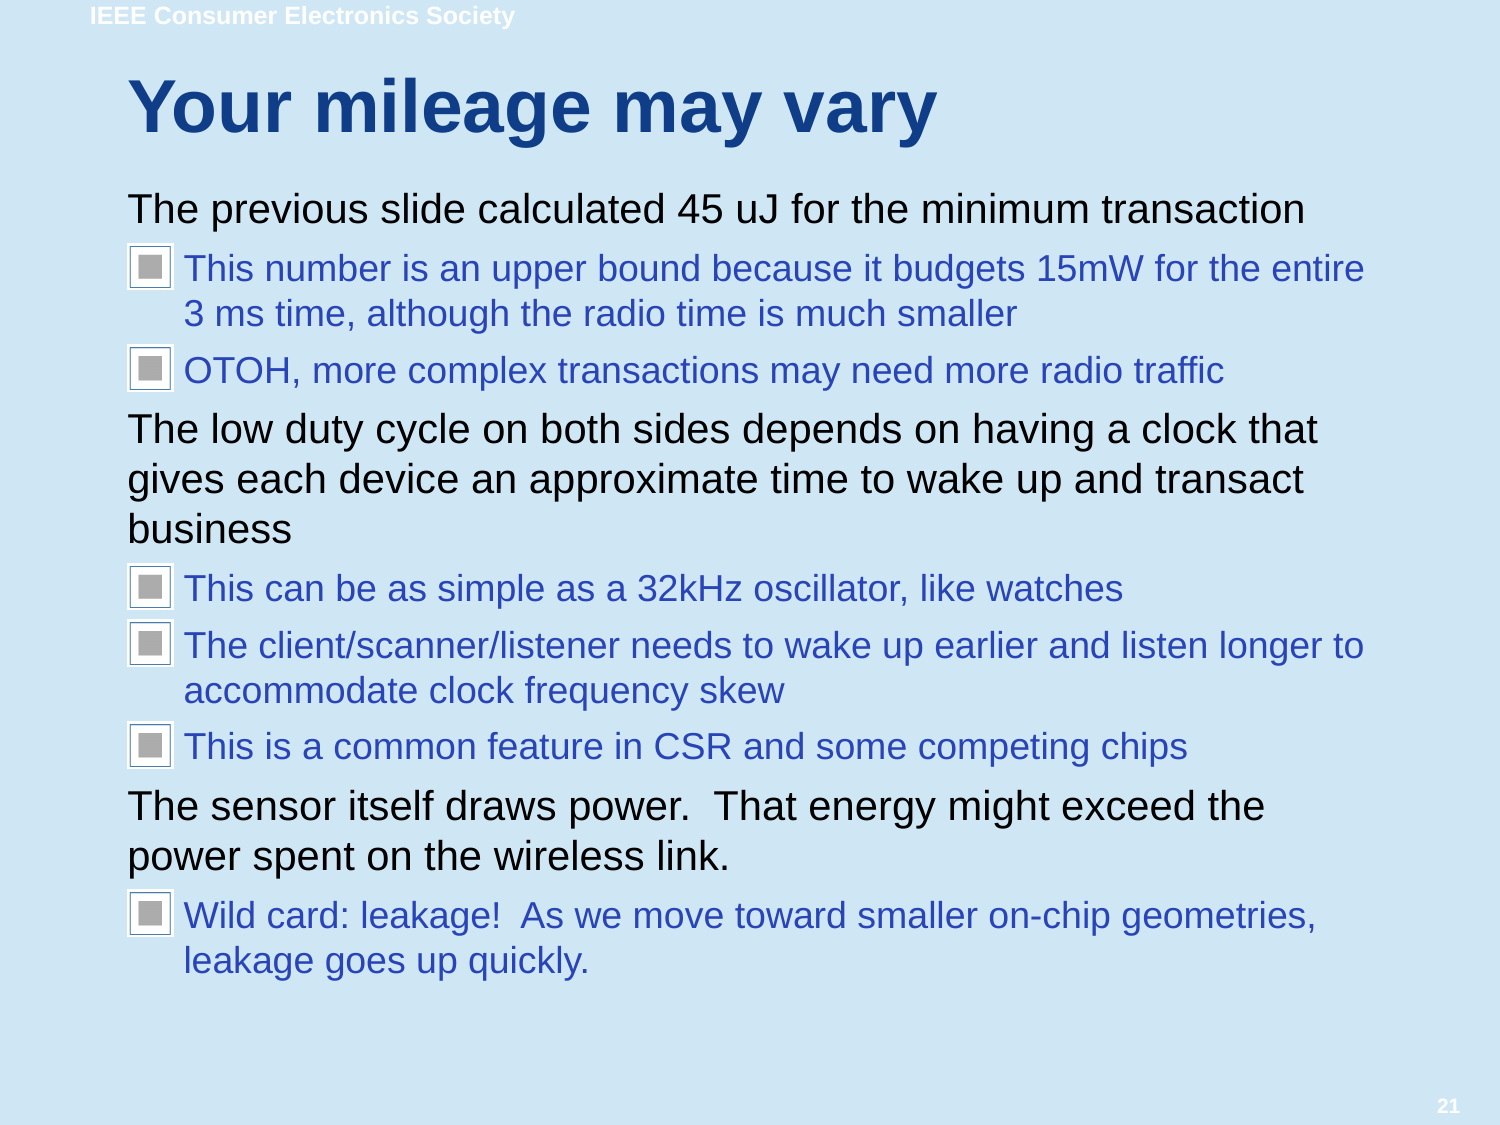

# Your mileage may vary
The previous slide calculated 45 uJ for the minimum transaction
This number is an upper bound because it budgets 15mW for the entire 3 ms time, although the radio time is much smaller
OTOH, more complex transactions may need more radio traffic
The low duty cycle on both sides depends on having a clock that gives each device an approximate time to wake up and transact business
This can be as simple as a 32kHz oscillator, like watches
The client/scanner/listener needs to wake up earlier and listen longer to accommodate clock frequency skew
This is a common feature in CSR and some competing chips
The sensor itself draws power. That energy might exceed the power spent on the wireless link.
Wild card: leakage! As we move toward smaller on-chip geometries, leakage goes up quickly.